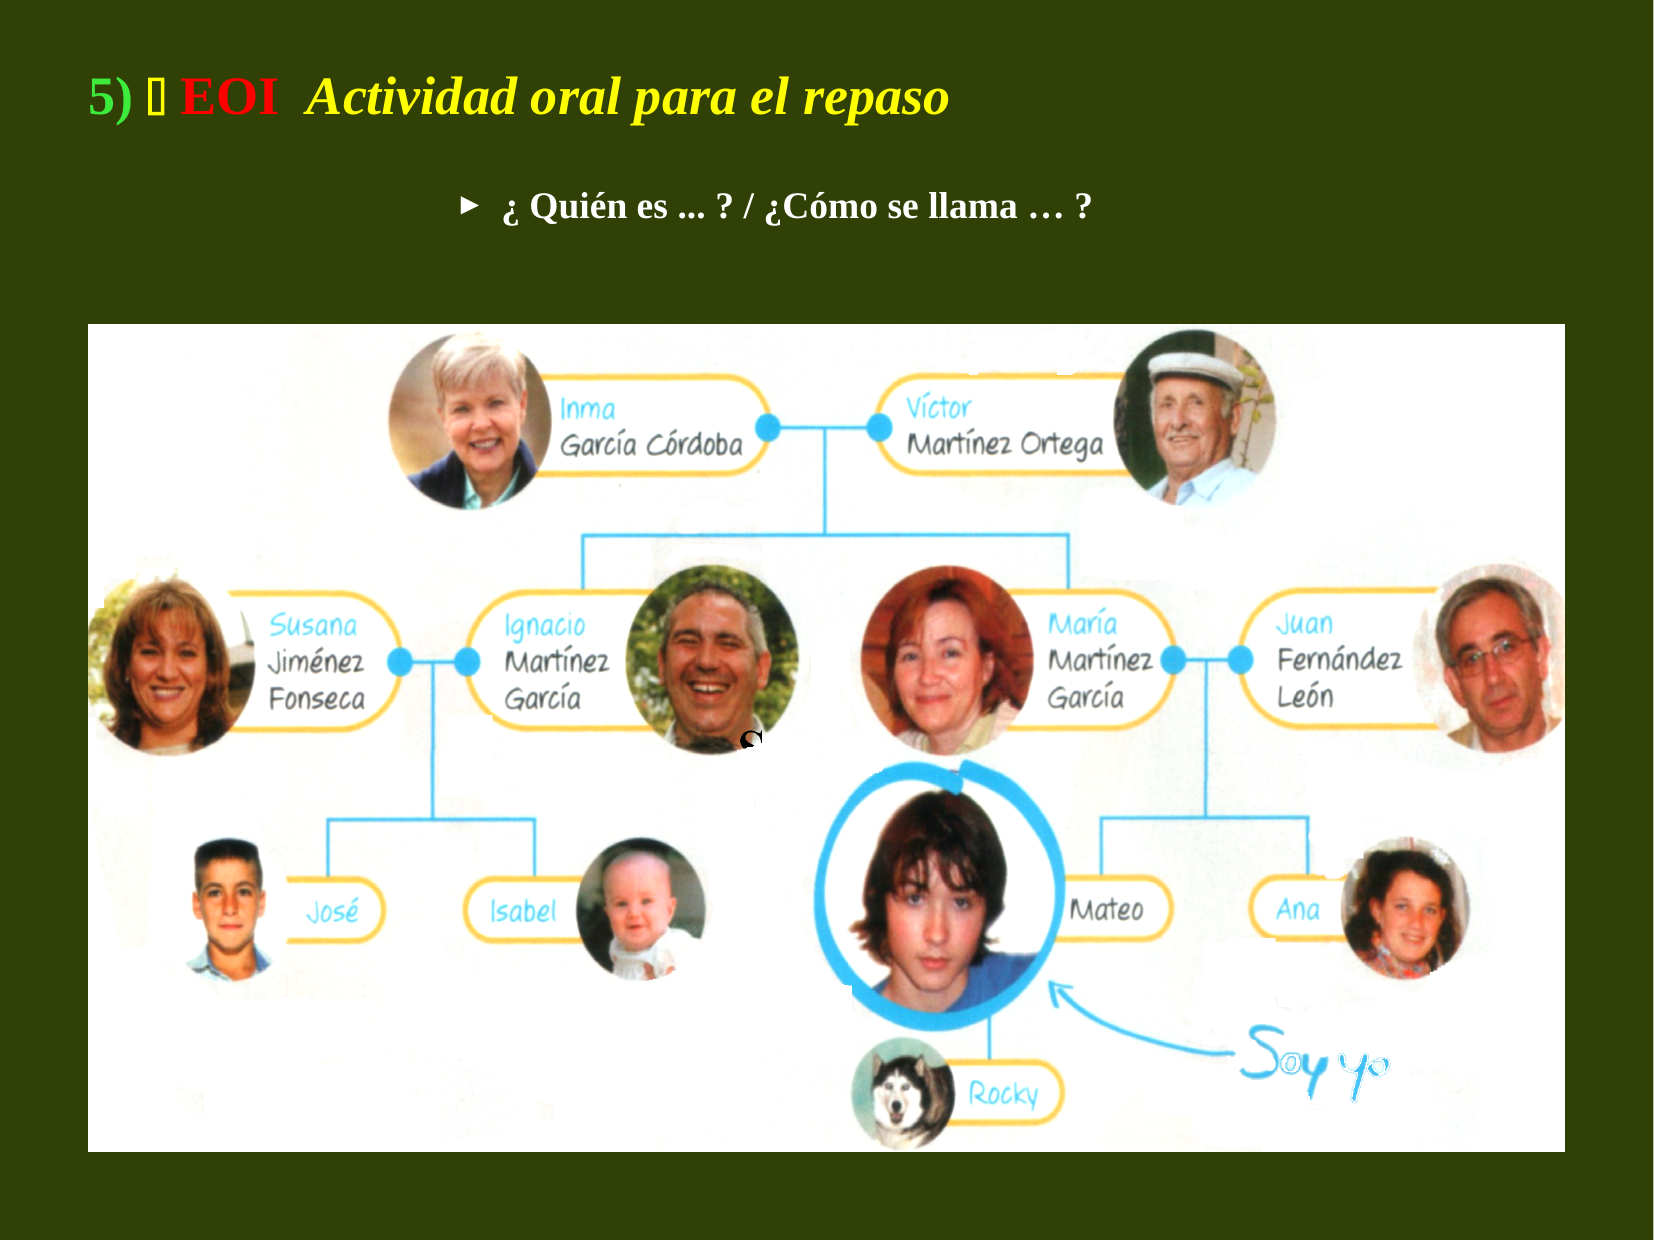

5)  EOI Actividad oral para el repaso
 ¿ Quién es ... ? / ¿Cómo se llama … ?